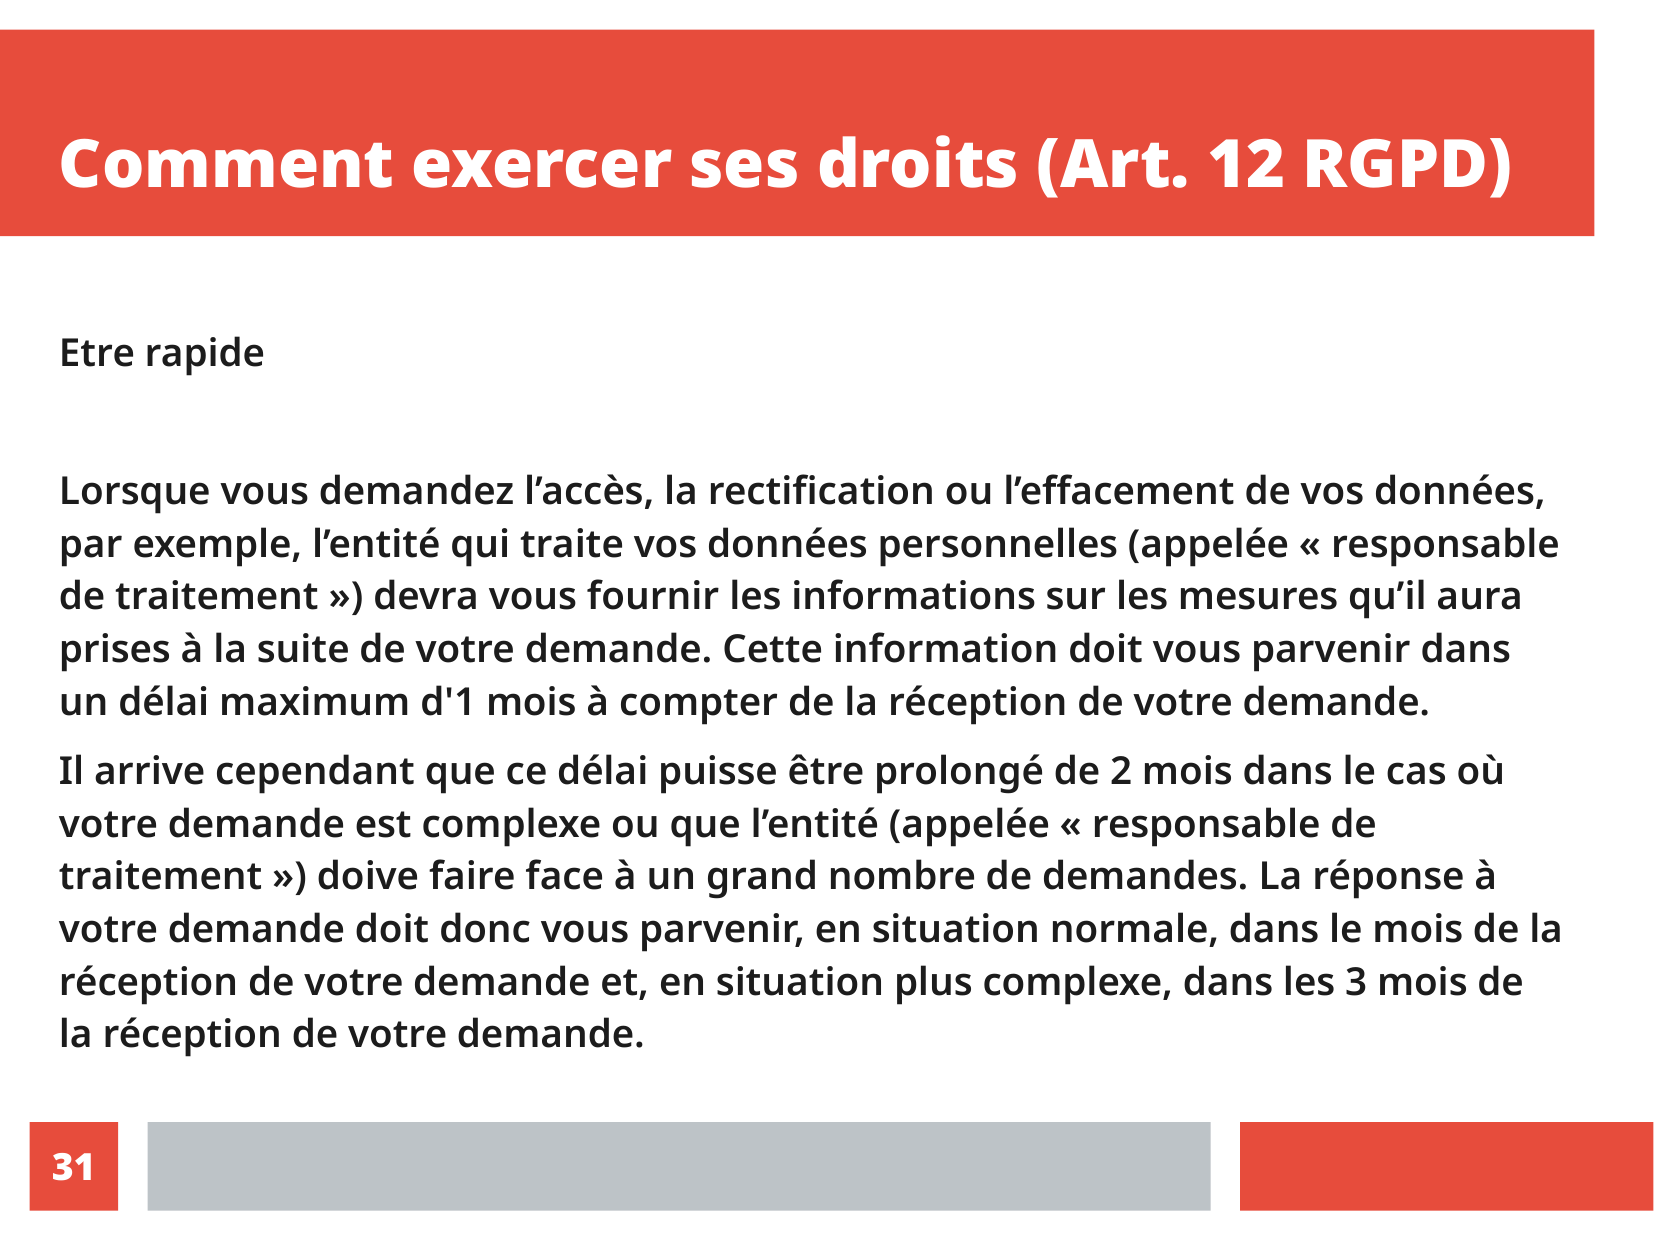

# Comment exercer ses droits (Art. 12 RGPD)
Etre rapide
Lorsque vous demandez l’accès, la rectification ou l’effacement de vos données, par exemple, l’entité qui traite vos données personnelles (appelée « responsable de traitement ») devra vous fournir les informations sur les mesures qu’il aura prises à la suite de votre demande. Cette information doit vous parvenir dans un délai maximum d'1 mois à compter de la réception de votre demande.
Il arrive cependant que ce délai puisse être prolongé de 2 mois dans le cas où votre demande est complexe ou que l’entité (appelée « responsable de traitement ») doive faire face à un grand nombre de demandes. La réponse à votre demande doit donc vous parvenir, en situation normale, dans le mois de la réception de votre demande et, en situation plus complexe, dans les 3 mois de la réception de votre demande.
31